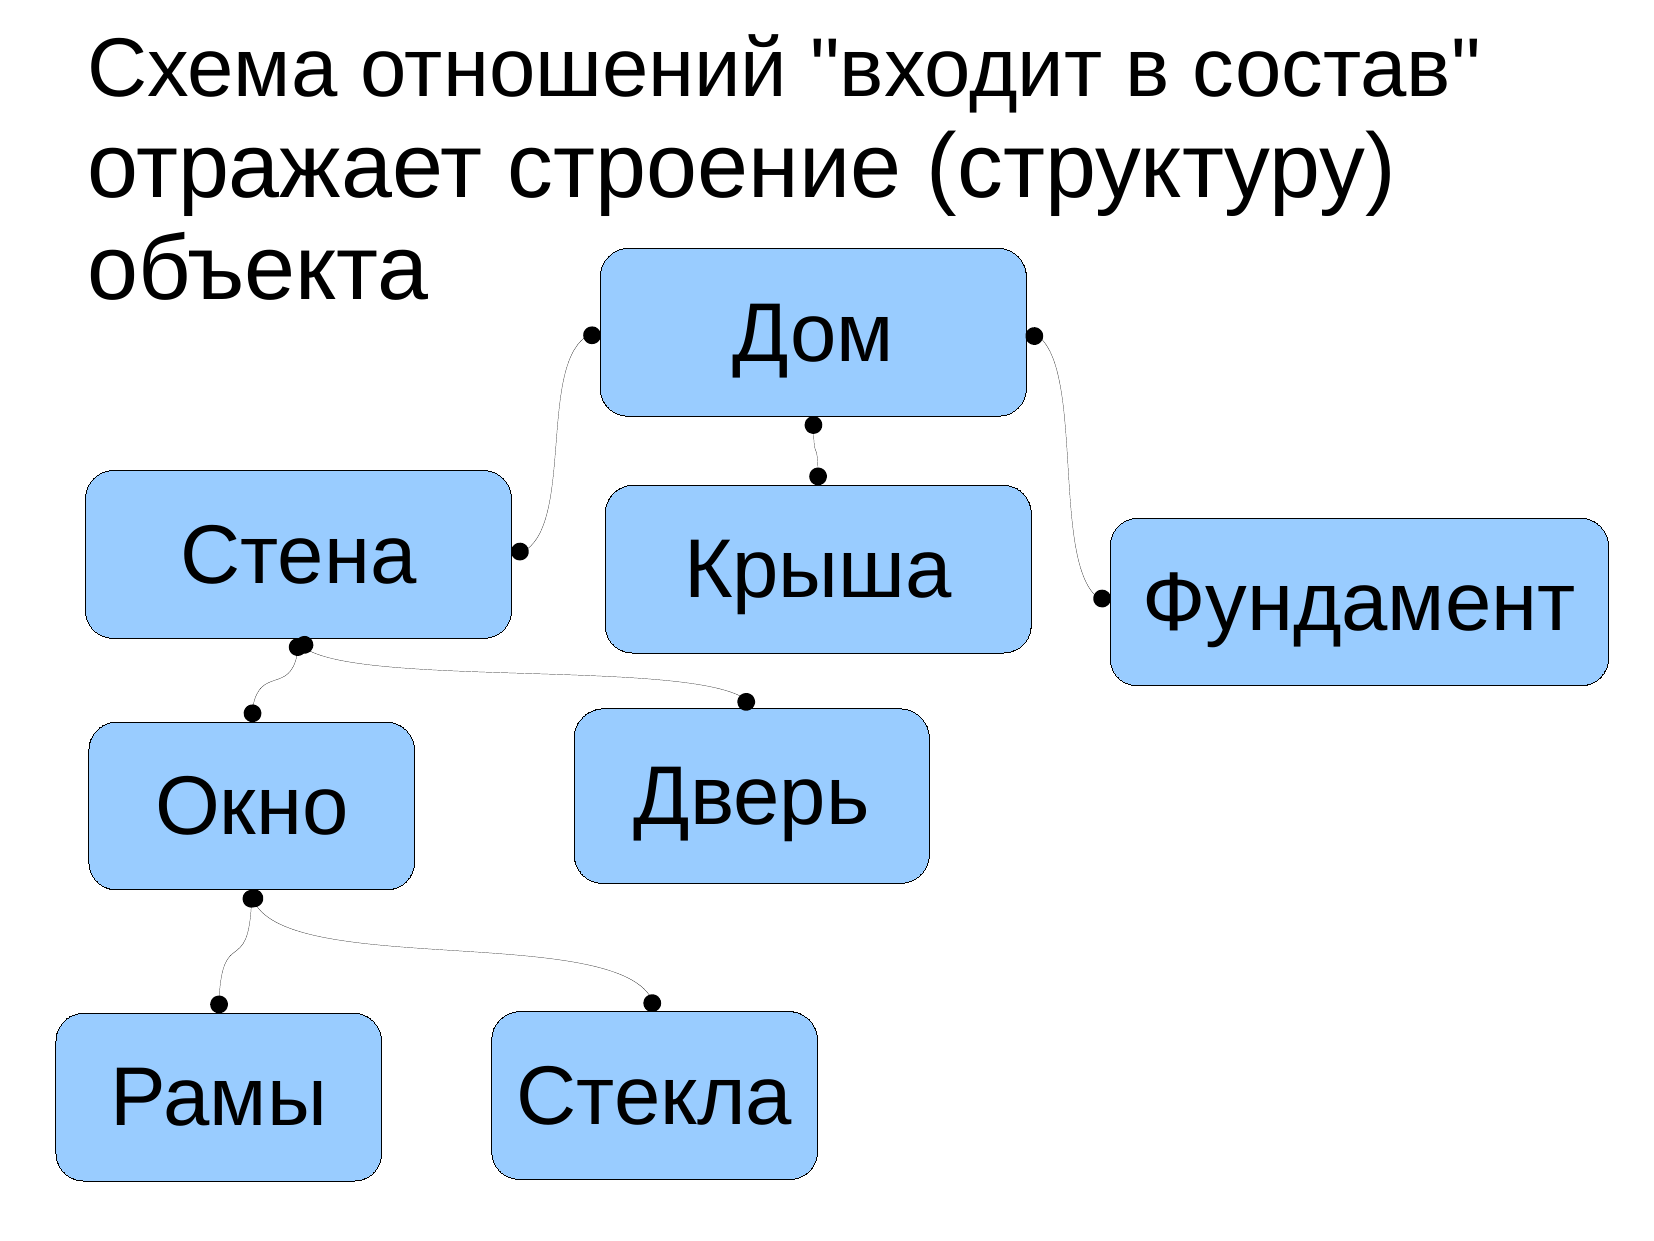

Схема отношений "входит в состав"
отражает строение (структуру) объекта
Дом
Стена
Крыша
Фундамент
Дверь
Окно
Стекла
Рамы